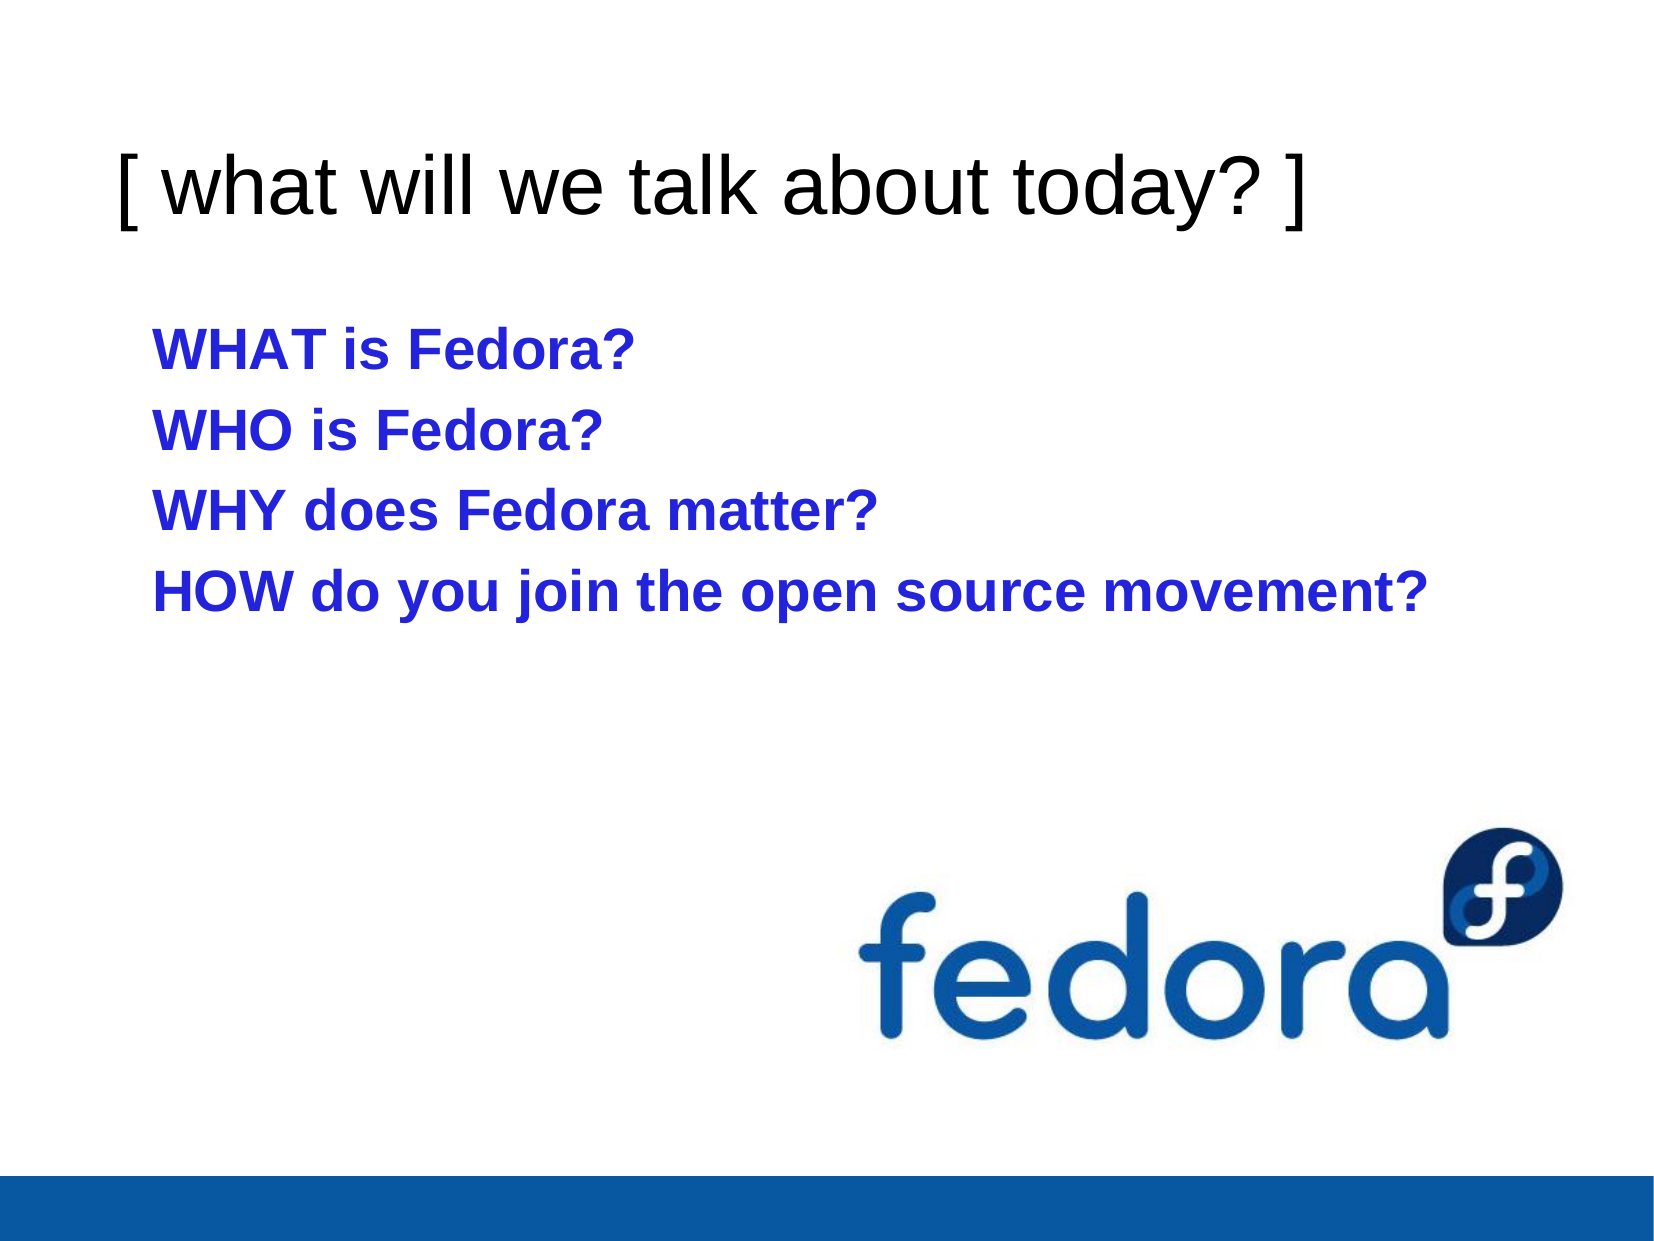

[ what will we talk about today? ]
# WHAT is Fedora?
WHO is Fedora?
WHY does Fedora matter?
HOW do you join the open source movement?